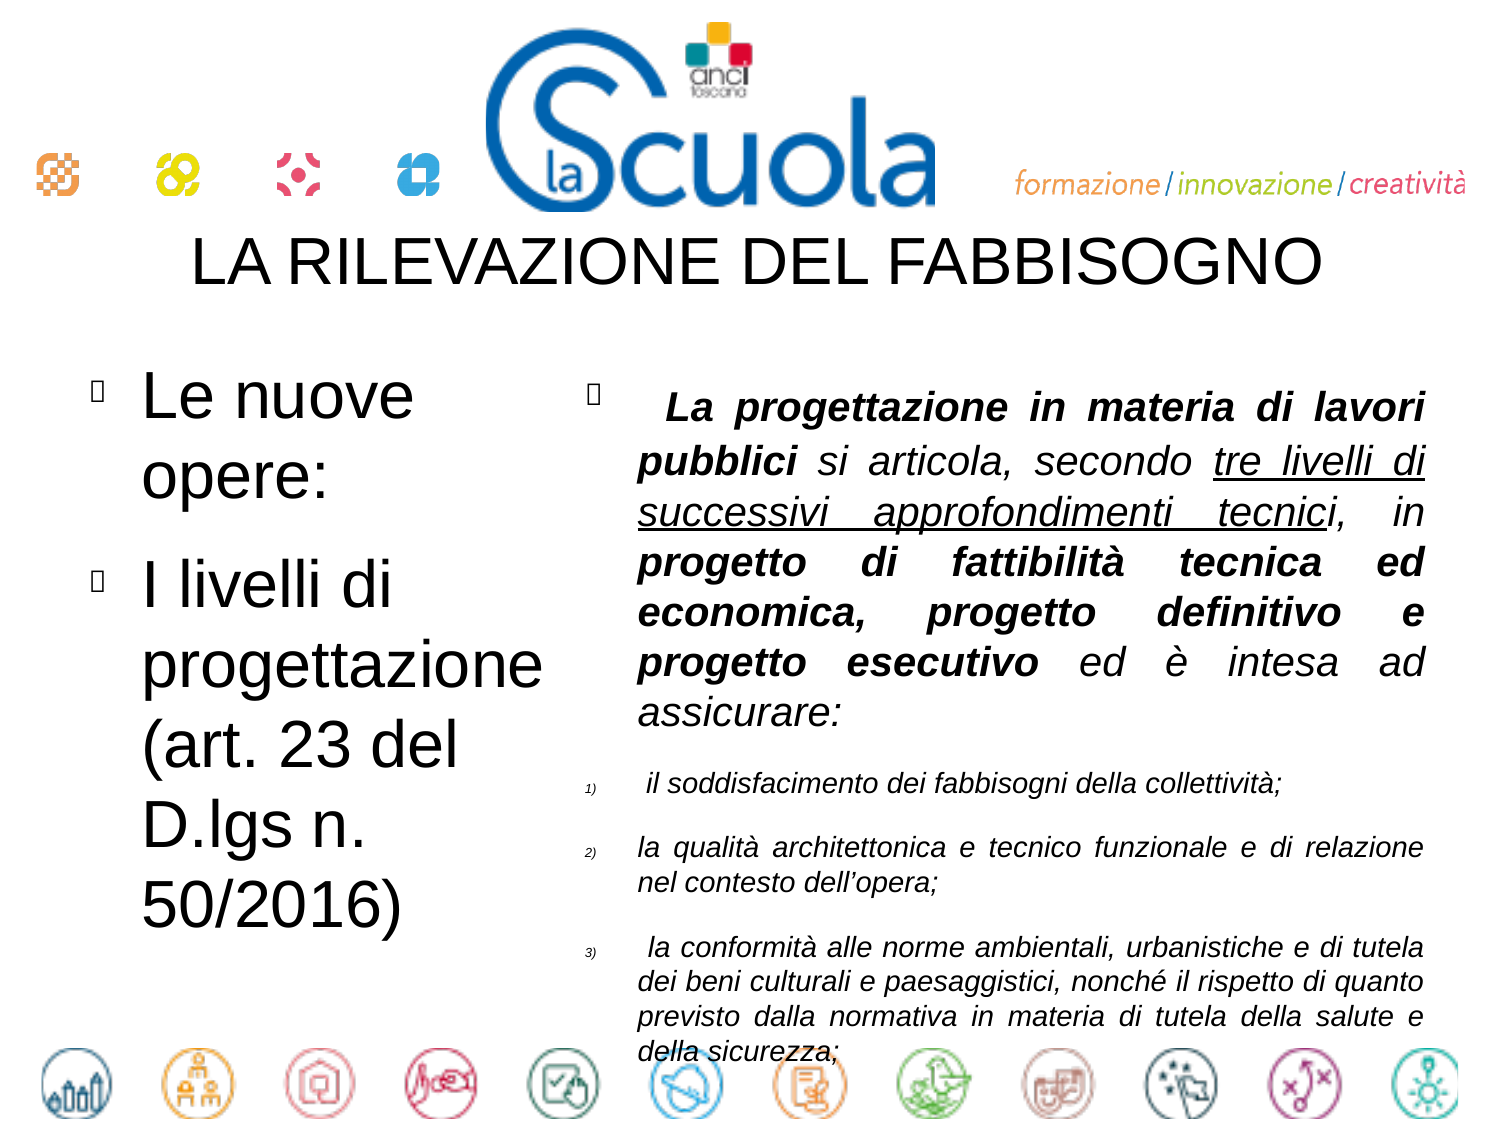

LA RILEVAZIONE DEL FABBISOGNO
Le nuove opere:
I livelli di progettazione (art. 23 del D.lgs n. 50/2016)
 La progettazione in materia di lavori pubblici si articola, secondo tre livelli di successivi approfondimenti tecnici, in progetto di fattibilità tecnica ed economica, progetto definitivo e progetto esecutivo ed è intesa ad assicurare:
 il soddisfacimento dei fabbisogni della collettività;
la qualità architettonica e tecnico funzionale e di relazione nel contesto dell’opera;
 la conformità alle norme ambientali, urbanistiche e di tutela dei beni culturali e paesaggistici, nonché il rispetto di quanto previsto dalla normativa in materia di tutela della salute e della sicurezza;